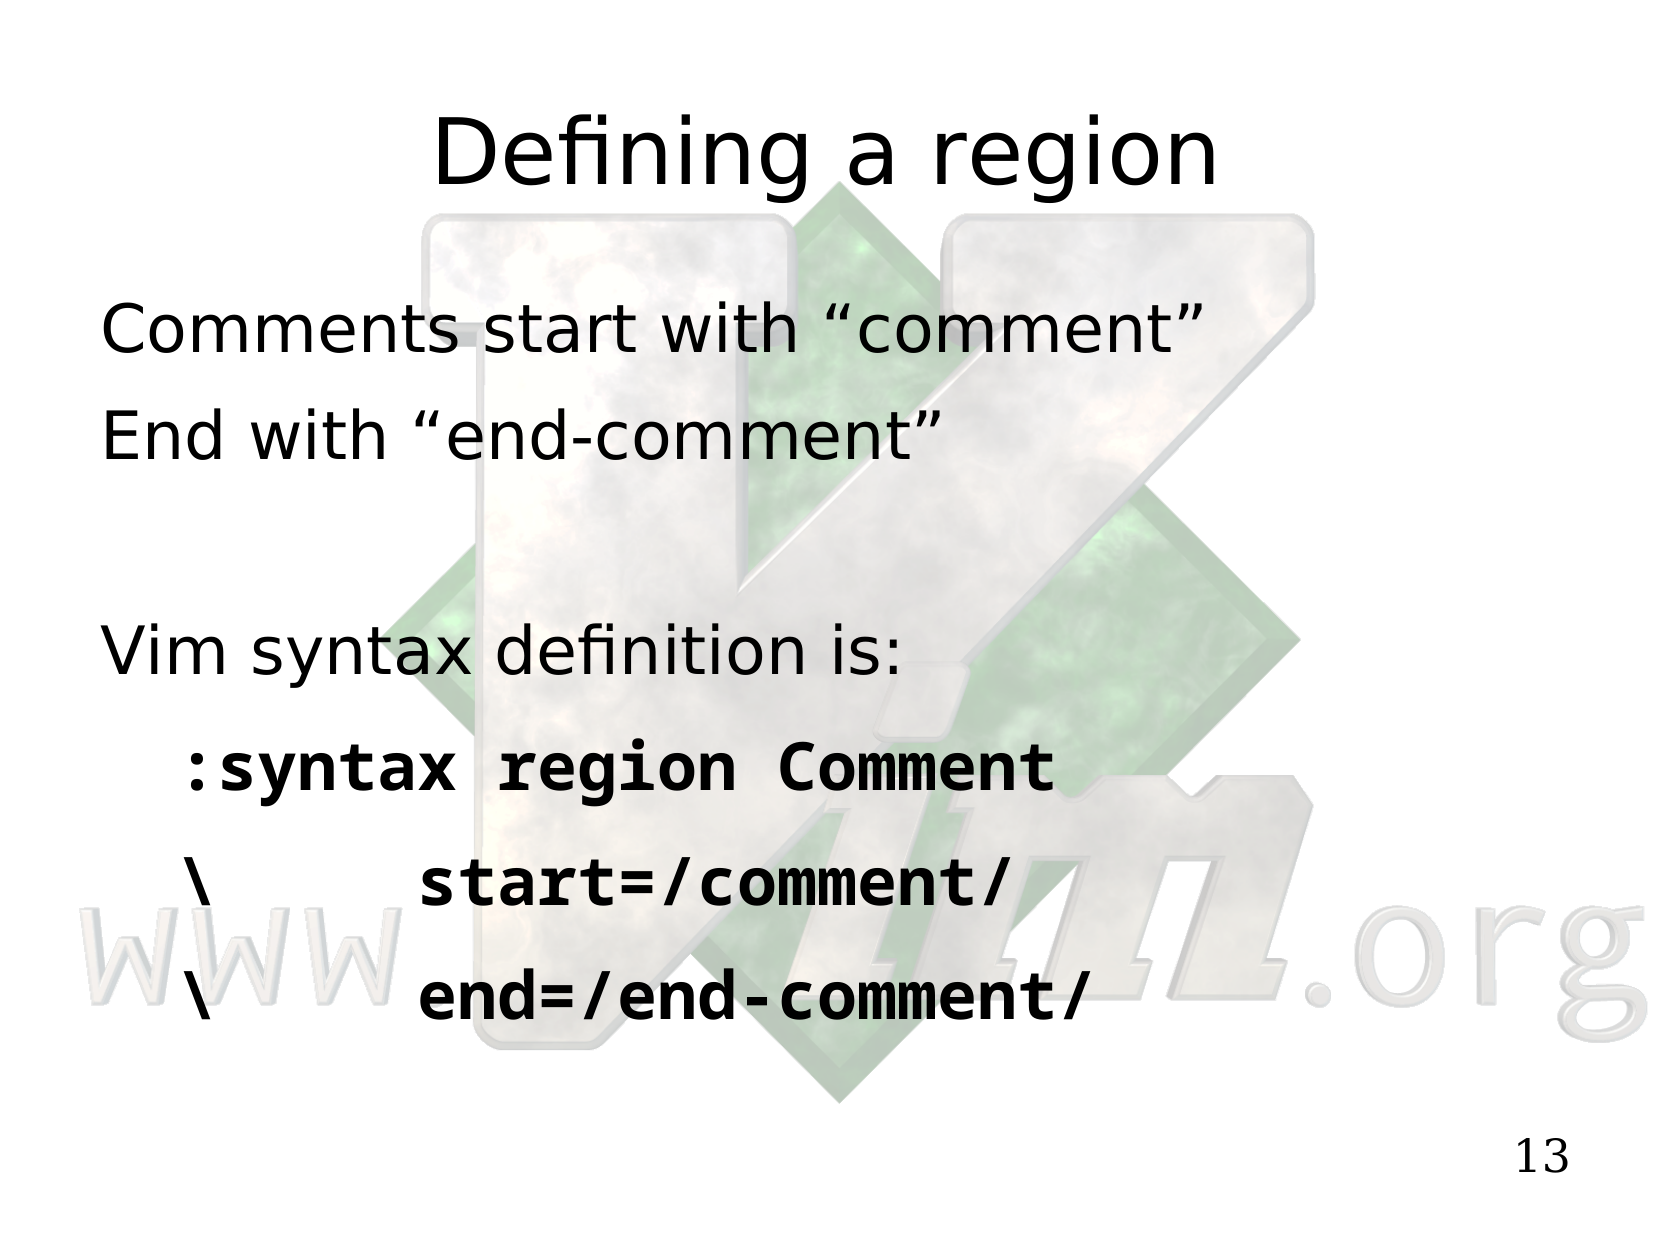

# Defining a region
Comments start with “comment”
End with “end-comment”
Vim syntax definition is:
:syntax region Comment
\ start=/comment/
\ end=/end-comment/
13